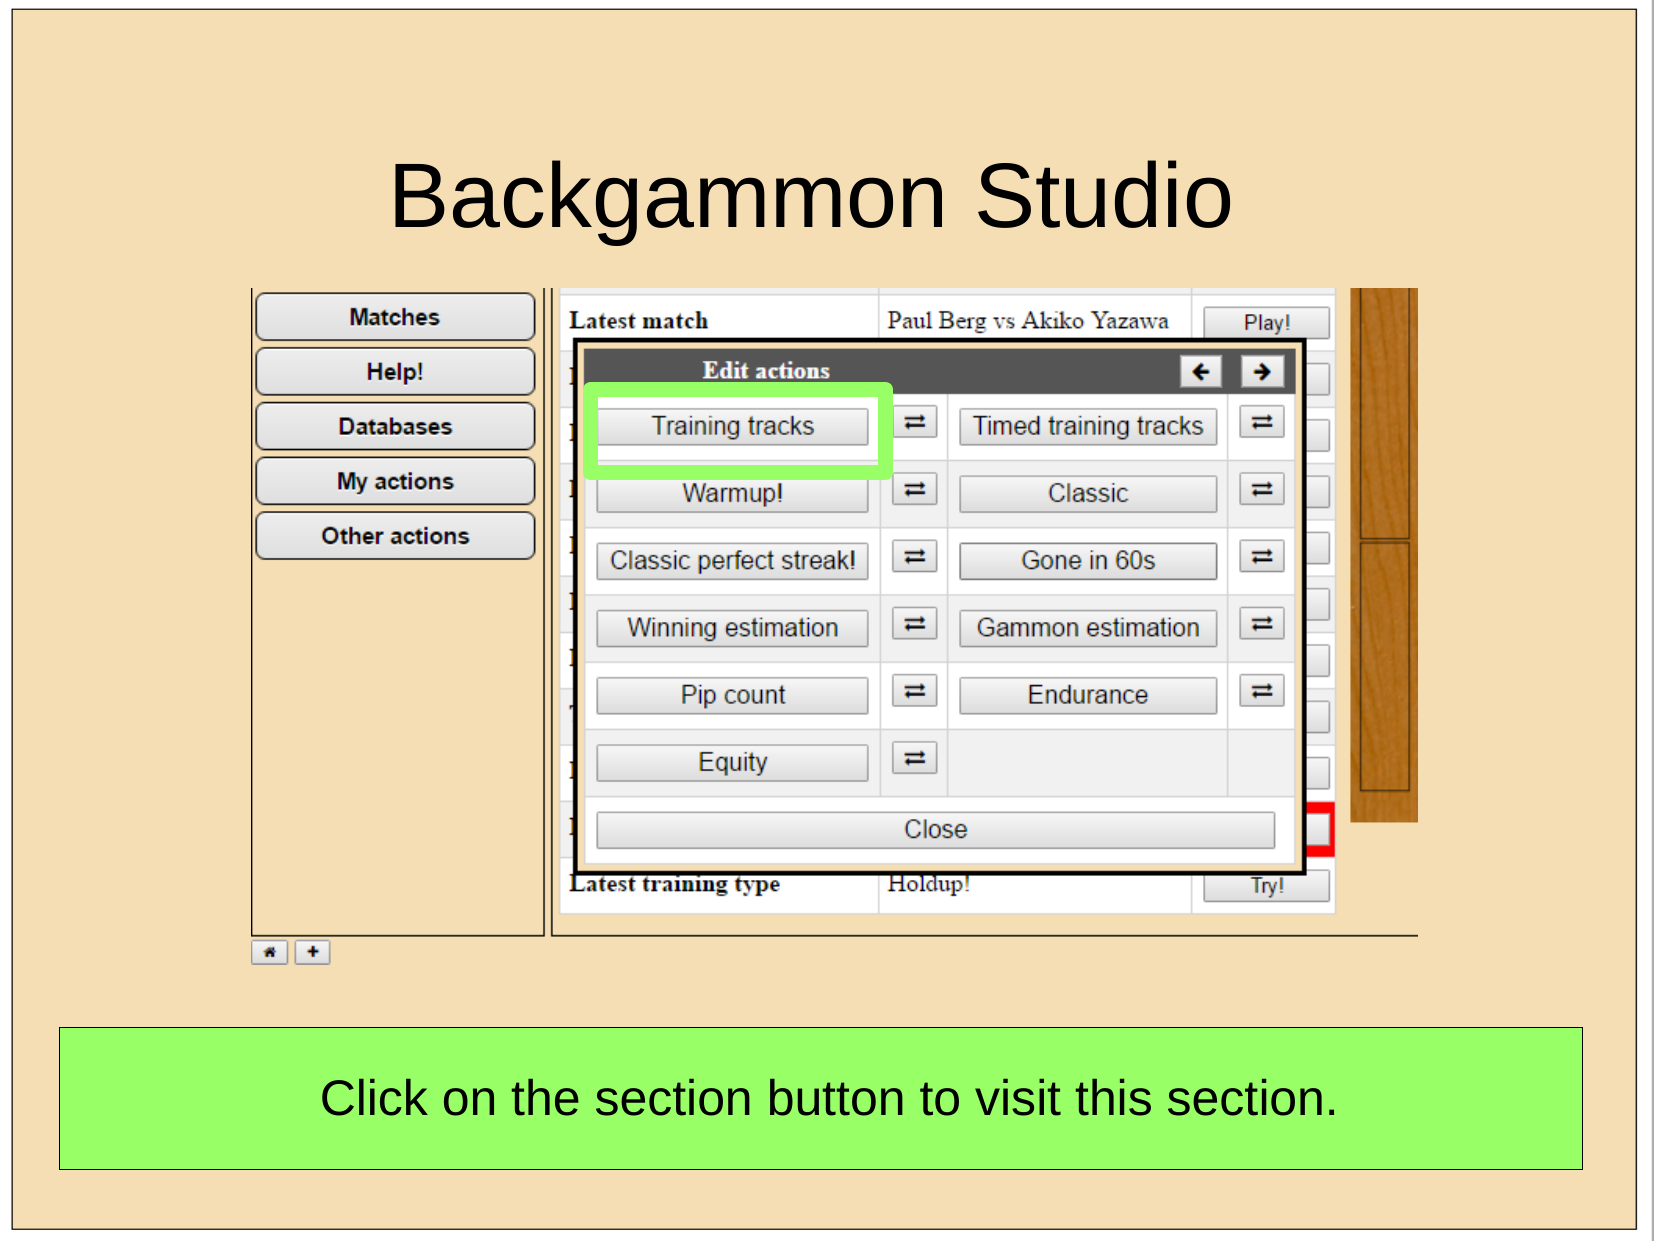

# Backgammon Studio
Click on the section button to visit this section.